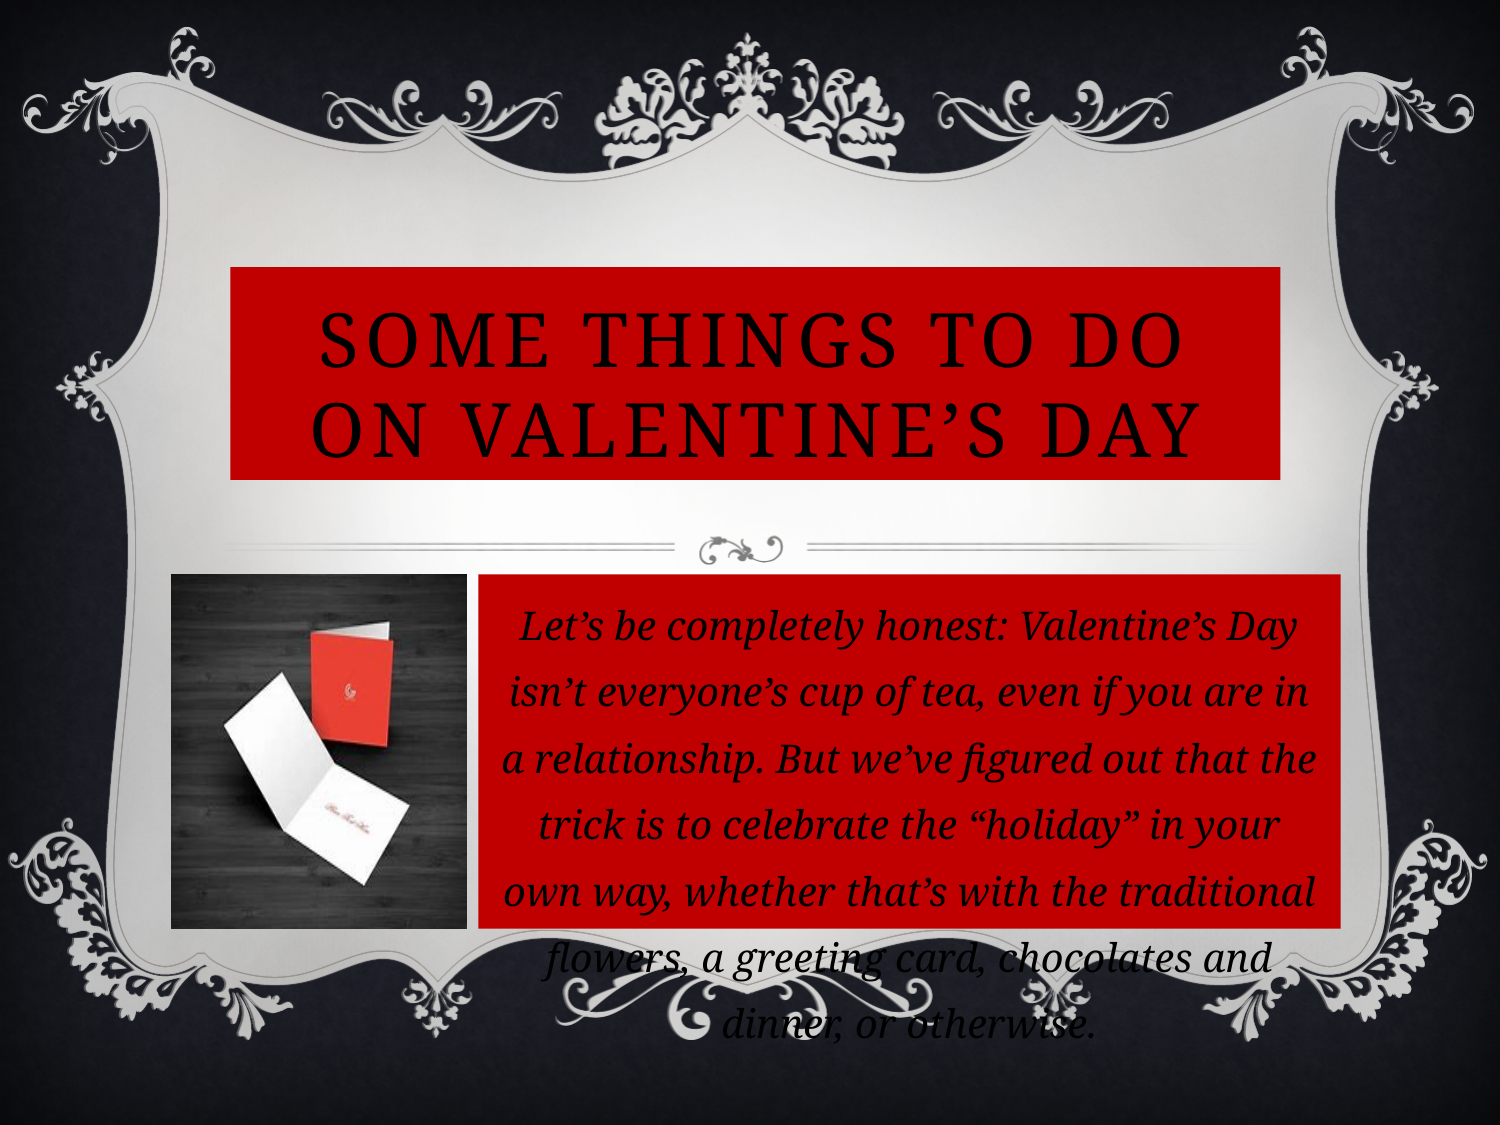

# Some things to do on valentine’s day
Let’s be completely honest: Valentine’s Day isn’t everyone’s cup of tea, even if you are in a relationship. But we’ve figured out that the trick is to celebrate the “holiday” in your own way, whether that’s with the traditional flowers, a greeting card, chocolates and dinner, or otherwise.